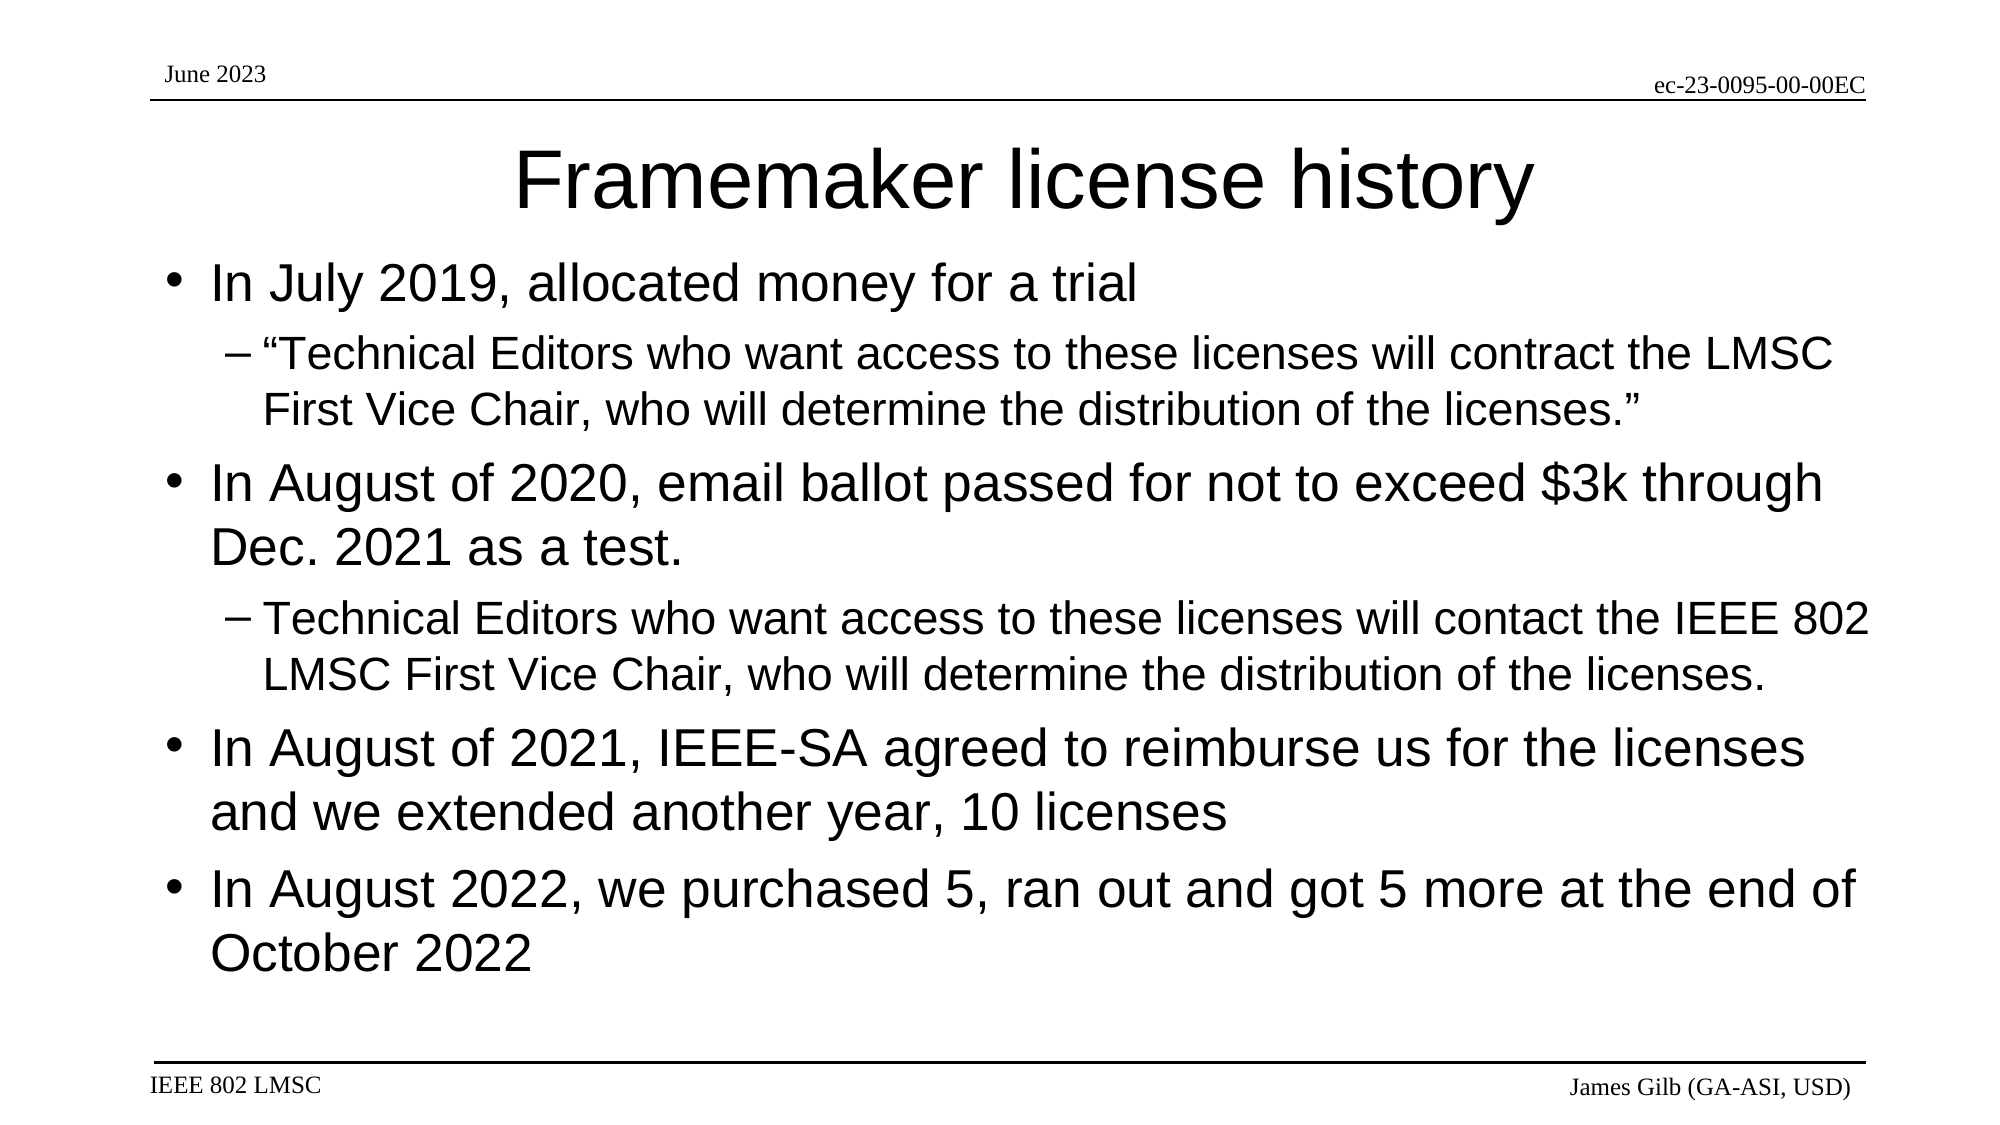

# Framemaker license history
In July 2019, allocated money for a trial
“Technical Editors who want access to these licenses will contract the LMSC First Vice Chair, who will determine the distribution of the licenses.”
In August of 2020, email ballot passed for not to exceed $3k through Dec. 2021 as a test.
Technical Editors who want access to these licenses will contact the IEEE 802 LMSC First Vice Chair, who will determine the distribution of the licenses.
In August of 2021, IEEE-SA agreed to reimburse us for the licenses and we extended another year, 10 licenses
In August 2022, we purchased 5, ran out and got 5 more at the end of October 2022